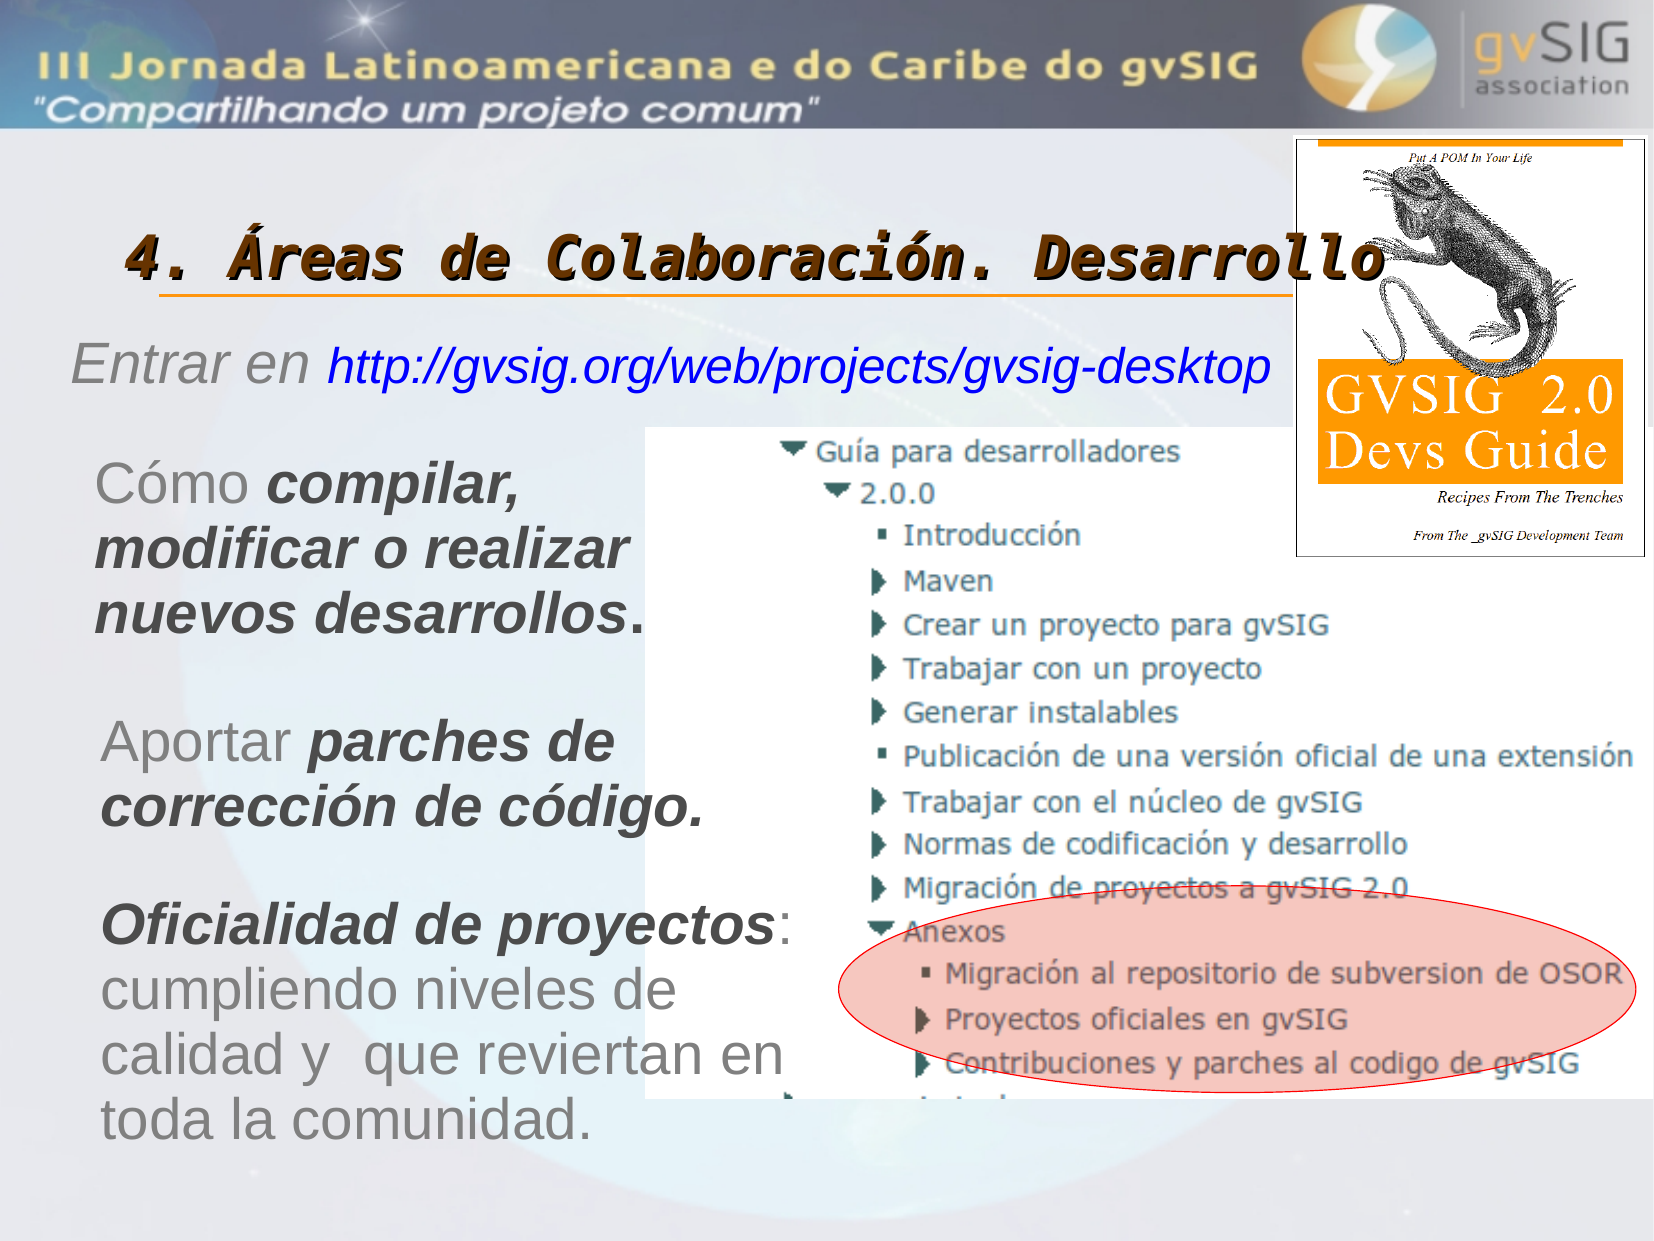

4. Áreas de Colaboración. Desarrollo
# Entrar en http://gvsig.org/web/projects/gvsig-desktop
Cómo compilar, modificar o realizar nuevos desarrollos.
Aportar parches de corrección de código.
Oficialidad de proyectos: cumpliendo niveles de calidad y que reviertan en toda la comunidad.